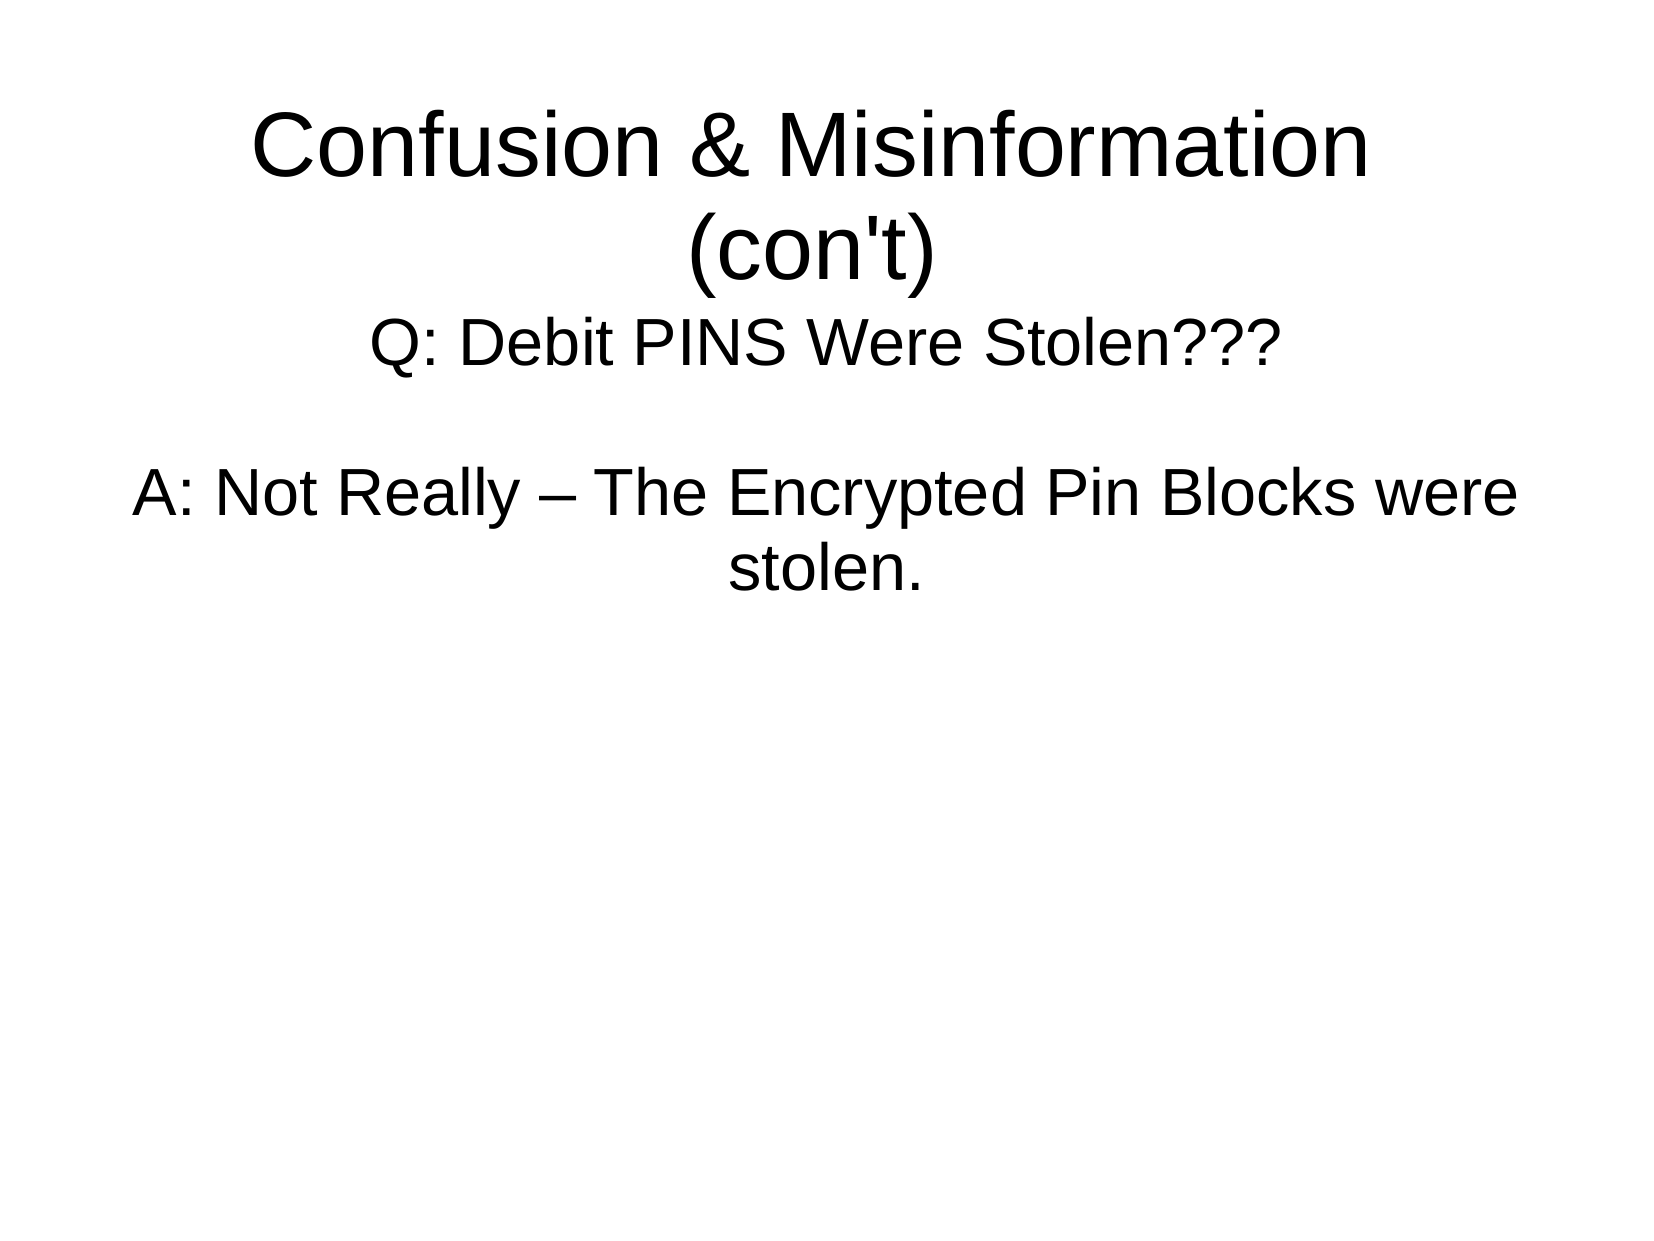

Q: Debit PINS Were Stolen???
A: Not Really – The Encrypted Pin Blocks were stolen.
# Confusion & Misinformation (con't)